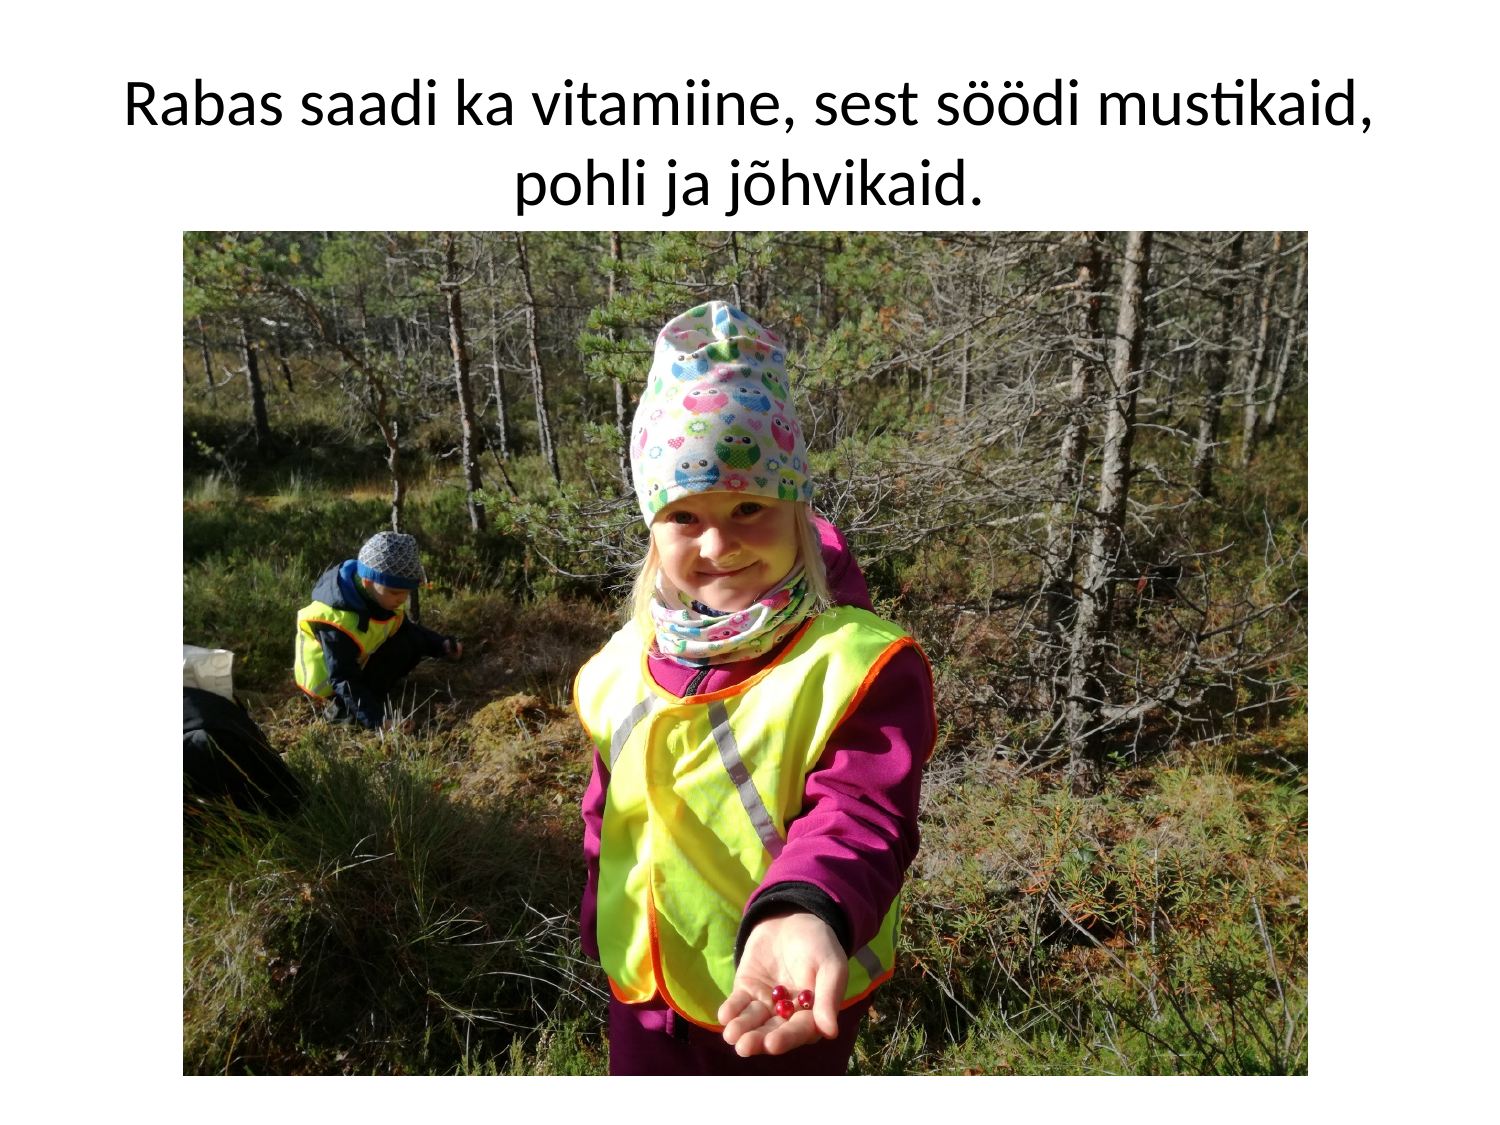

# Rabas saadi ka vitamiine, sest söödi mustikaid, pohli ja jõhvikaid.